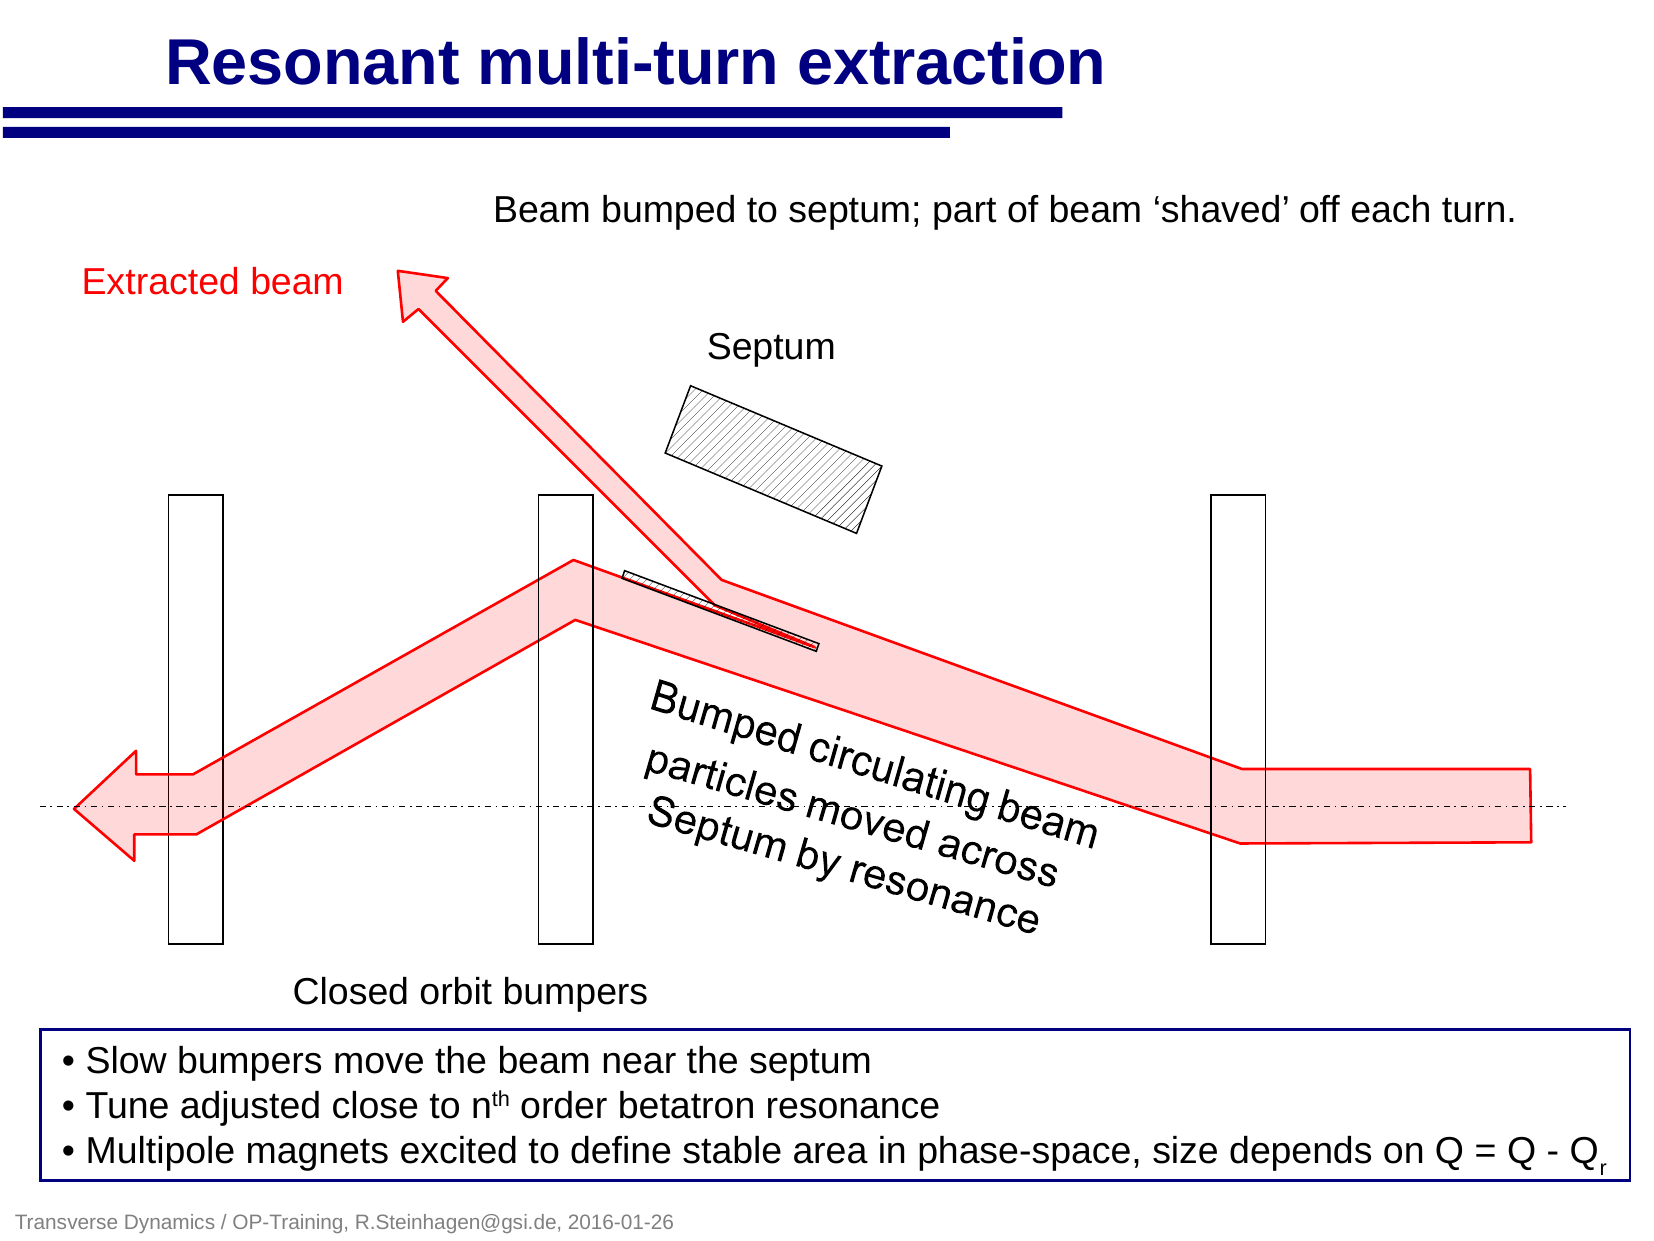

# Resonant multi-turn extraction
Beam bumped to septum; part of beam ‘shaved’ off each turn.
Extracted beam
Septum
Closed orbit bumpers
• Slow bumpers move the beam near the septum
• Tune adjusted close to nth order betatron resonance
• Multipole magnets excited to define stable area in phase-space, size depends on Q = Q - Qr